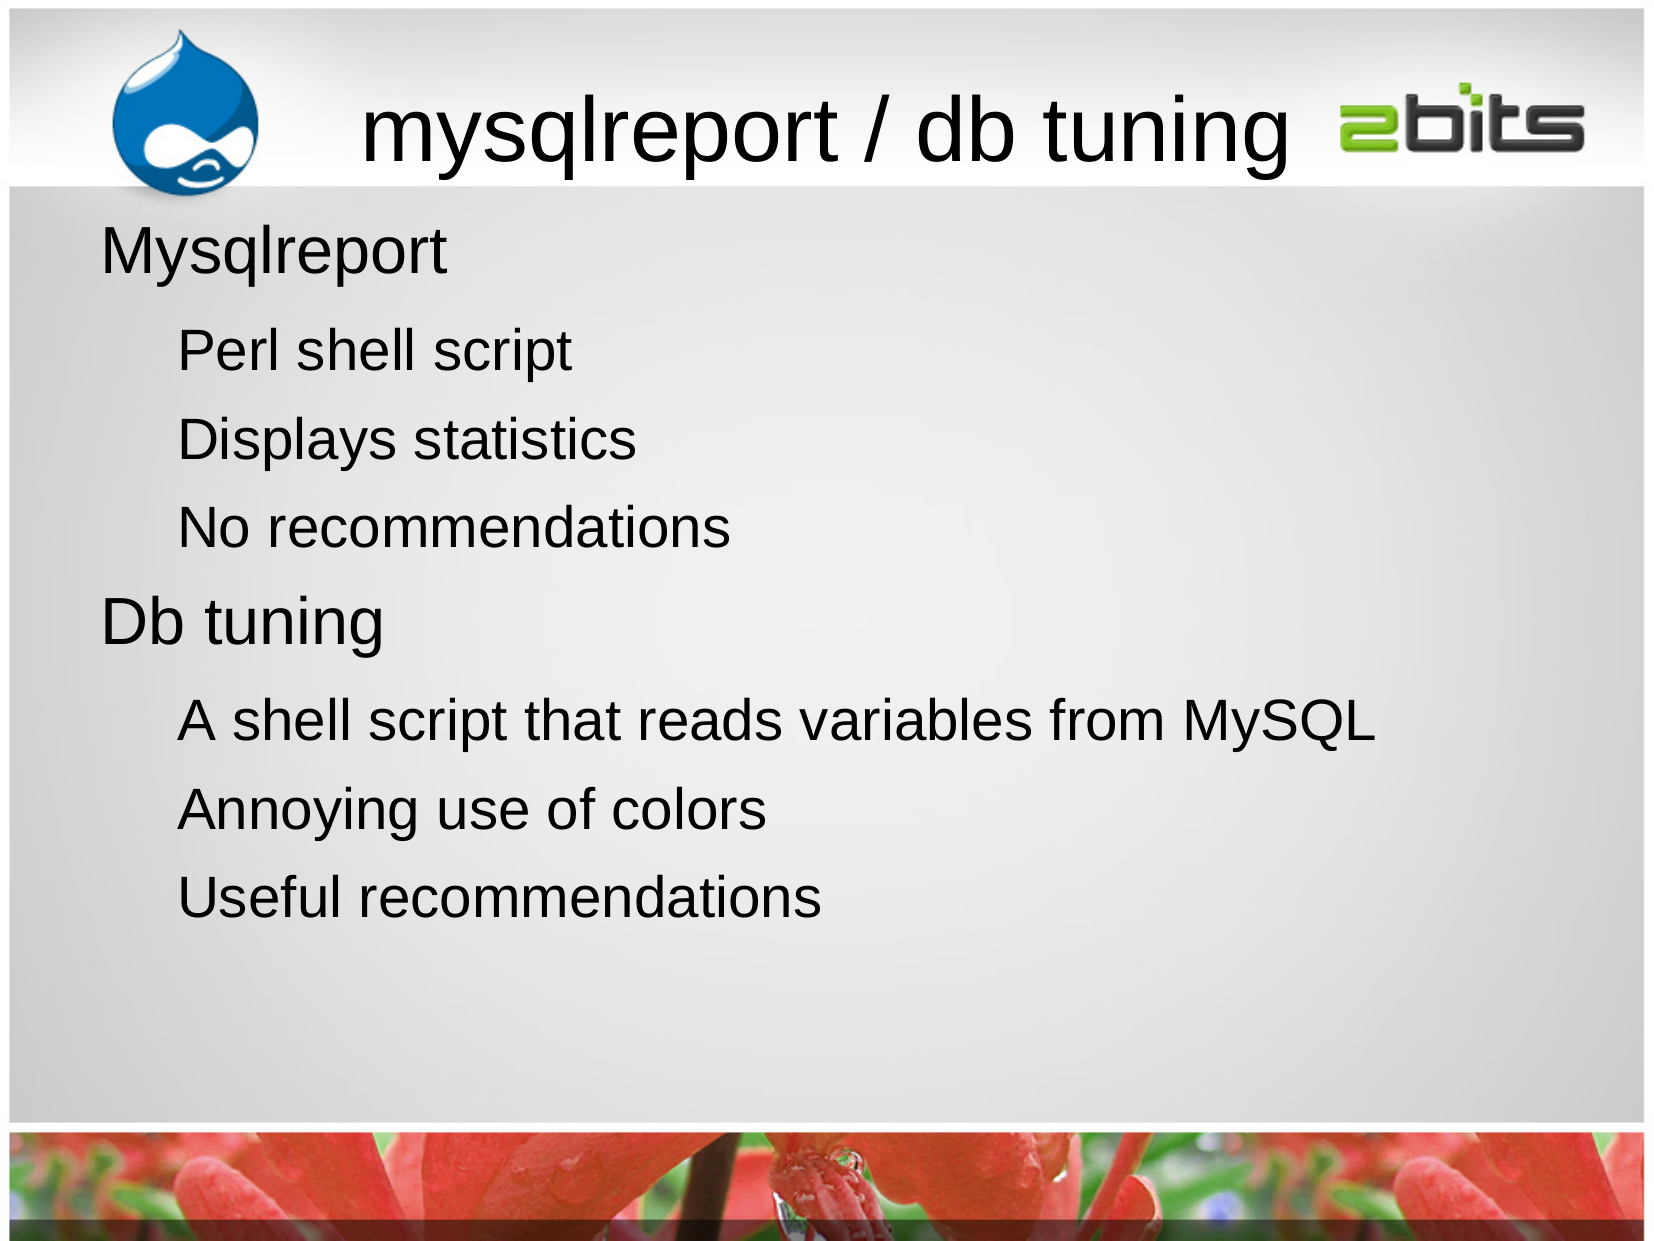

# mysqlreport / db tuning
Mysqlreport
Perl shell script
Displays statistics
No recommendations
Db tuning
A shell script that reads variables from MySQL
Annoying use of colors
Useful recommendations